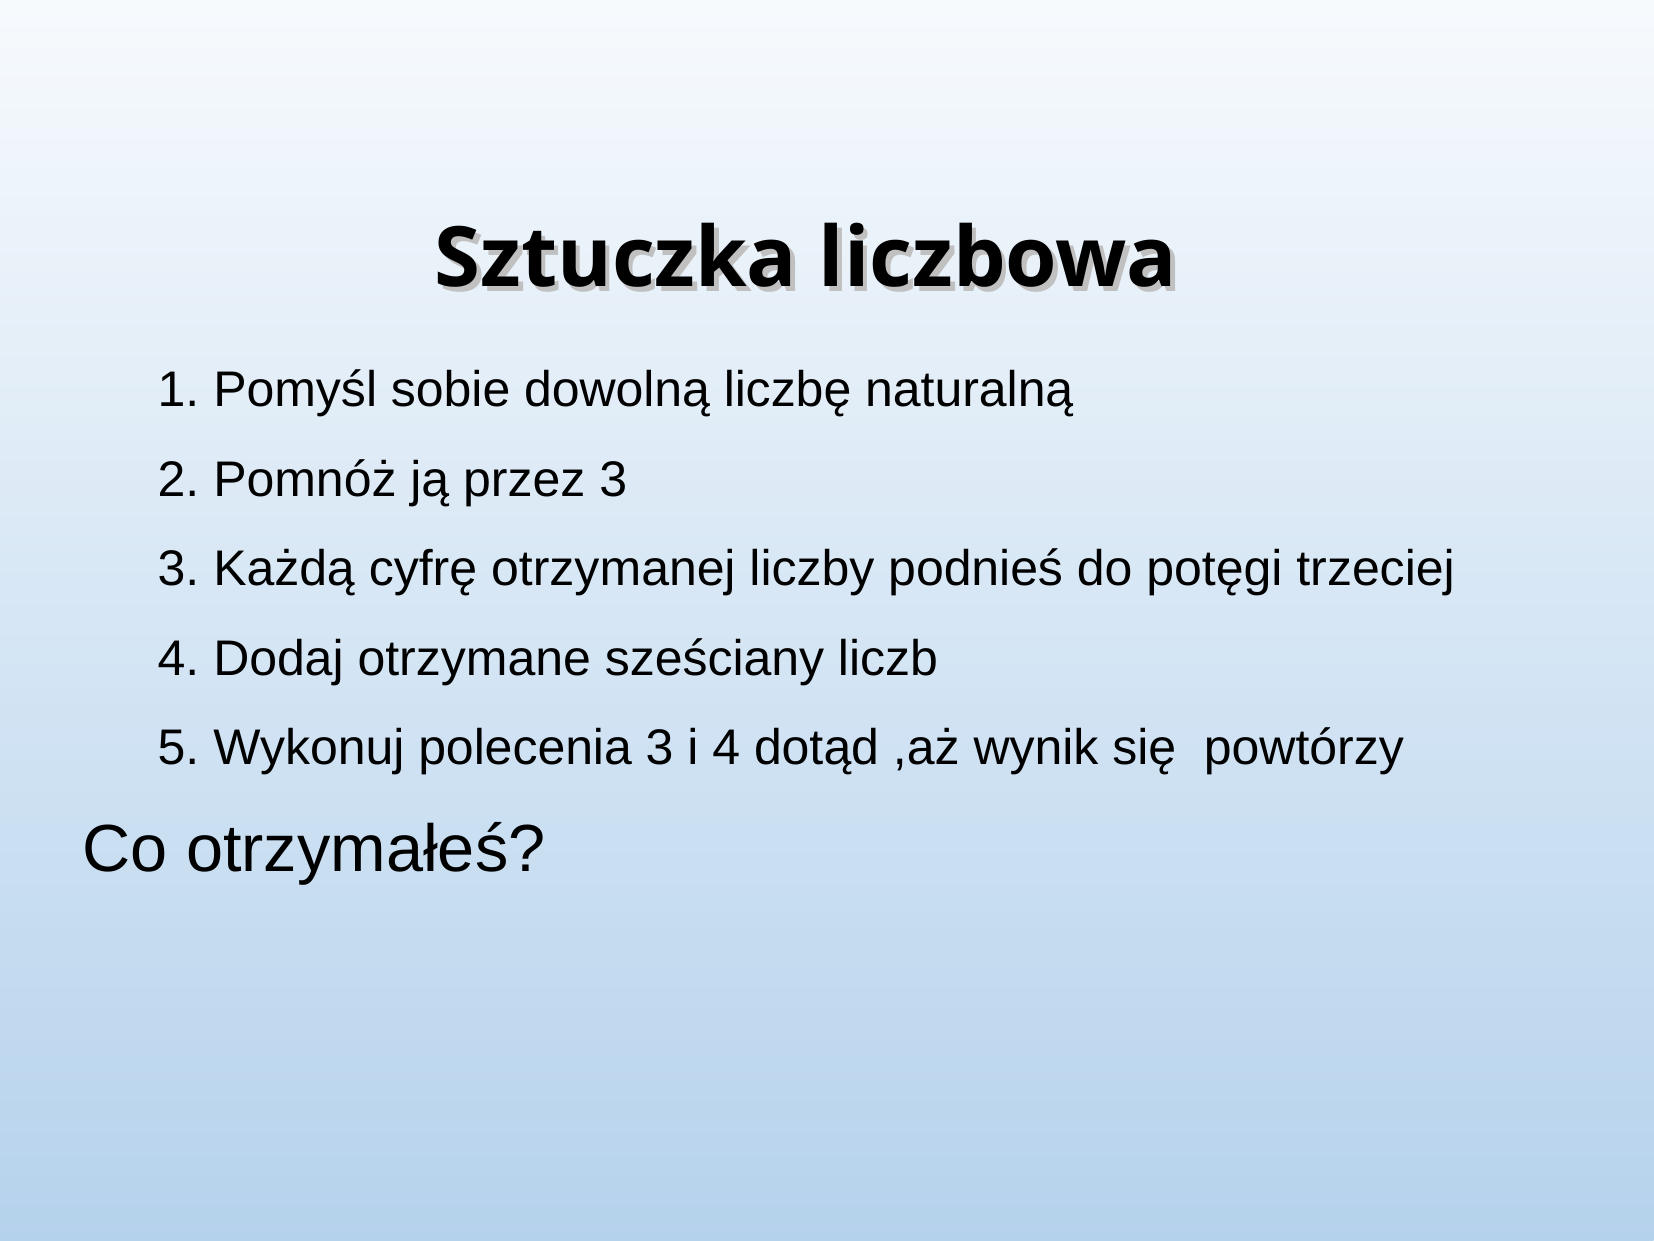

# Sztuczka liczbowa
1. Pomyśl sobie dowolną liczbę naturalną
2. Pomnóż ją przez 3
3. Każdą cyfrę otrzymanej liczby podnieś do potęgi trzeciej
4. Dodaj otrzymane sześciany liczb
5. Wykonuj polecenia 3 i 4 dotąd ,aż wynik się powtórzy
Co otrzymałeś?